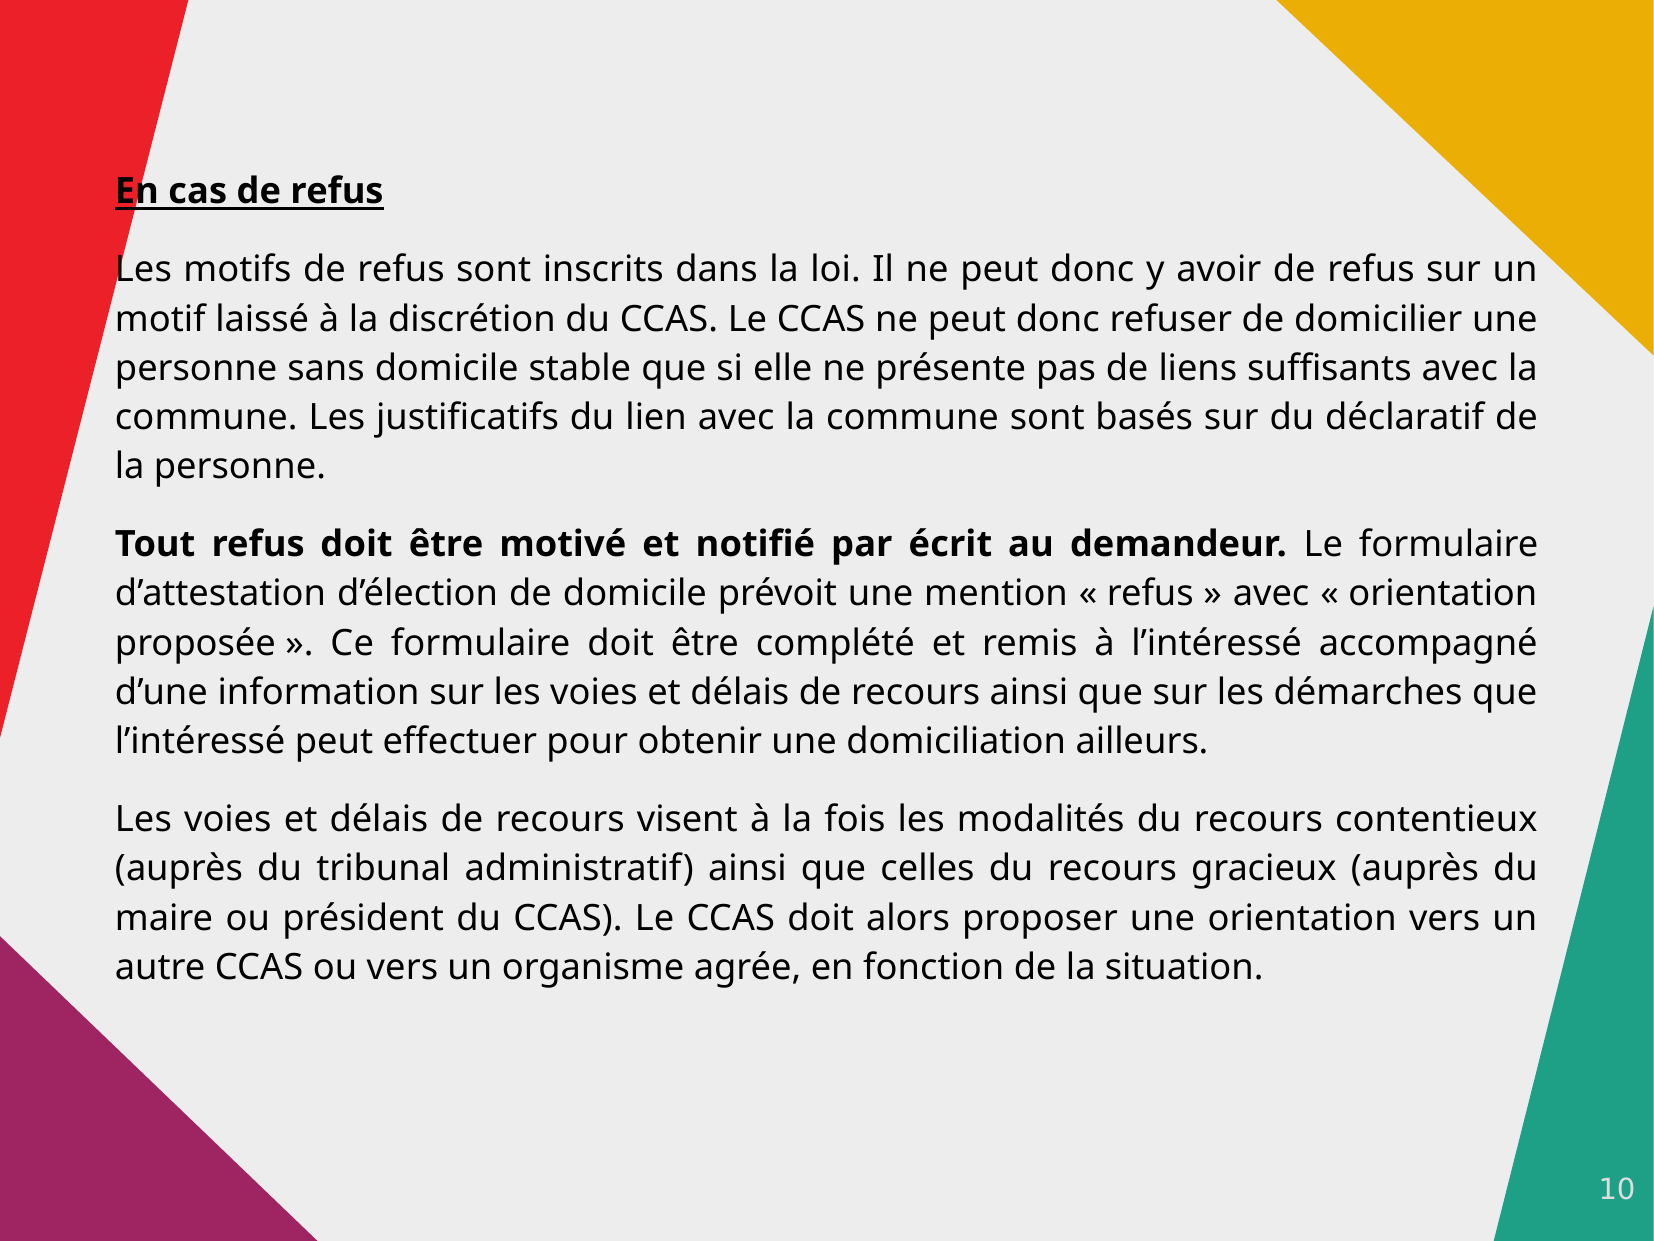

# En cas de refus
Les motifs de refus sont inscrits dans la loi. Il ne peut donc y avoir de refus sur un motif laissé à la discrétion du CCAS. Le CCAS ne peut donc refuser de domicilier une personne sans domicile stable que si elle ne présente pas de liens suffisants avec la commune. Les justificatifs du lien avec la commune sont basés sur du déclaratif de la personne.
Tout refus doit être motivé et notifié par écrit au demandeur. Le formulaire d’attestation d’élection de domicile prévoit une mention « refus » avec « orientation proposée ». Ce formulaire doit être complété et remis à l’intéressé accompagné d’une information sur les voies et délais de recours ainsi que sur les démarches que l’intéressé peut effectuer pour obtenir une domiciliation ailleurs.
Les voies et délais de recours visent à la fois les modalités du recours contentieux (auprès du tribunal administratif) ainsi que celles du recours gracieux (auprès du maire ou président du CCAS). Le CCAS doit alors proposer une orientation vers un autre CCAS ou vers un organisme agrée, en fonction de la situation.
10